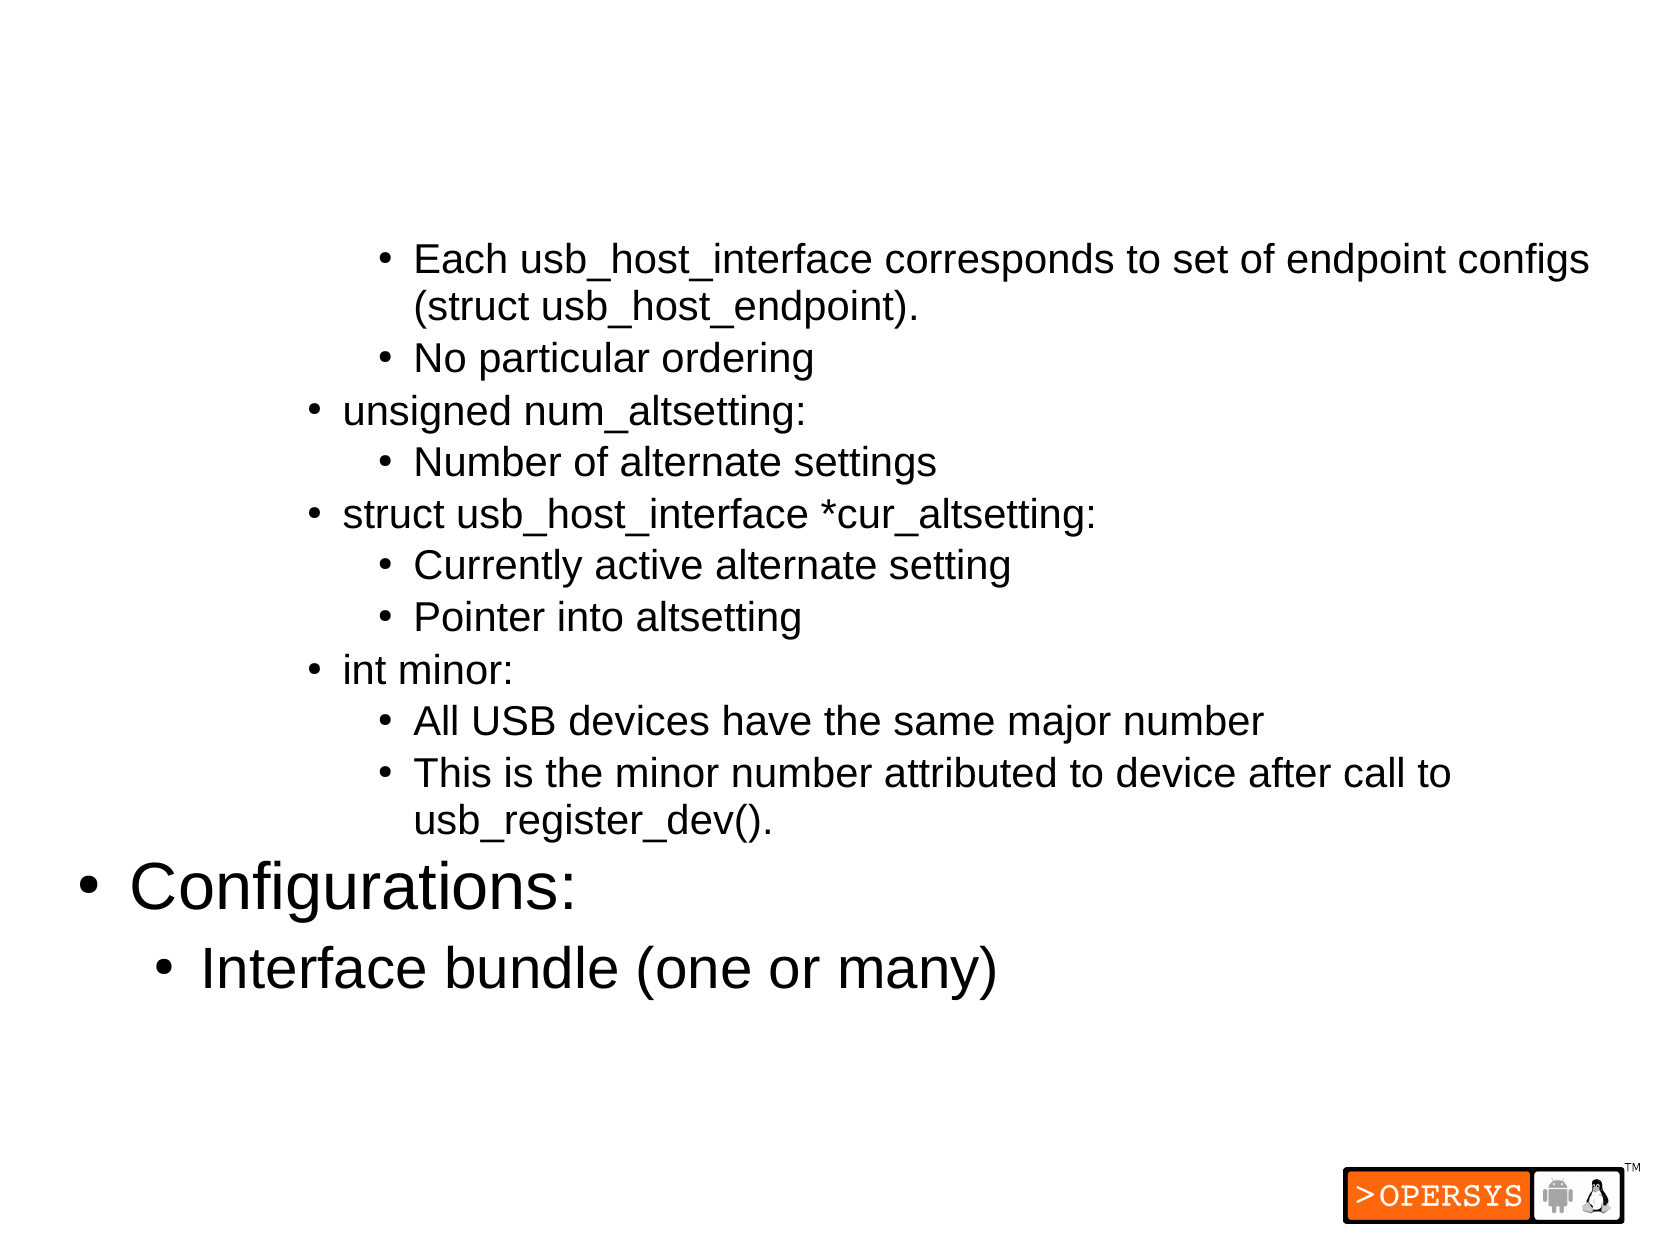

# Each usb_host_interface corresponds to set of endpoint configs (struct usb_host_endpoint).
No particular ordering
unsigned num_altsetting:
Number of alternate settings
struct usb_host_interface *cur_altsetting:
Currently active alternate setting
Pointer into altsetting
int minor:
All USB devices have the same major number
This is the minor number attributed to device after call to usb_register_dev().
Configurations:
Interface bundle (one or many)